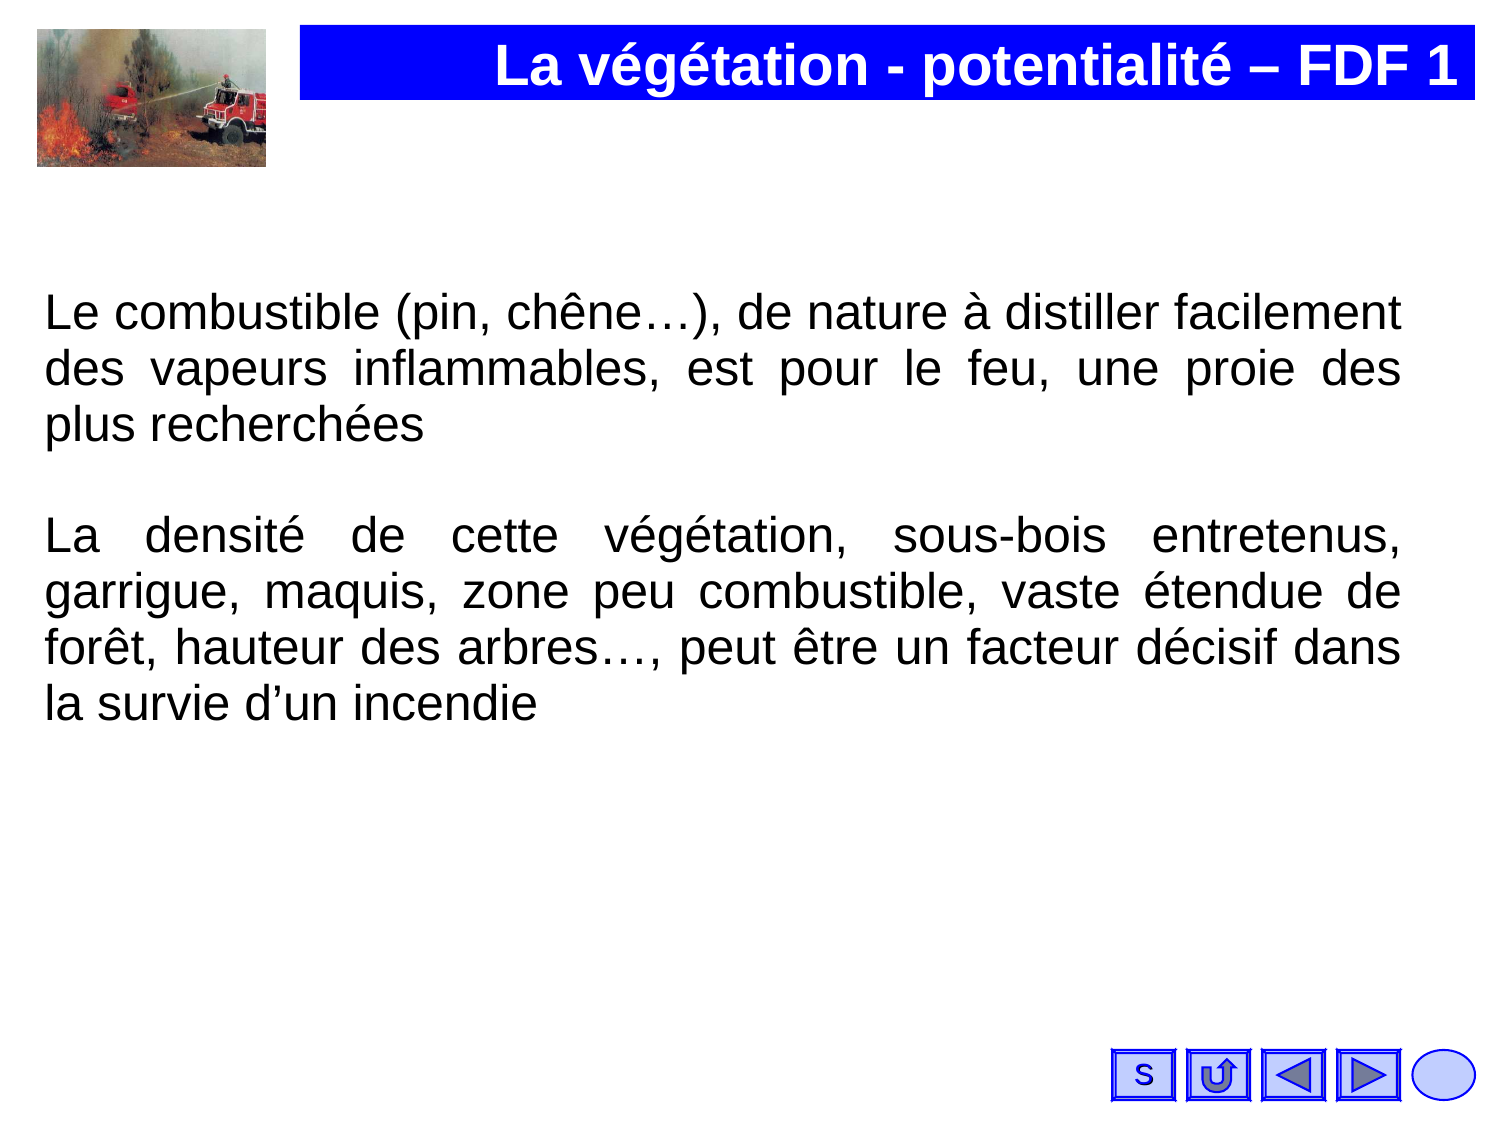

La végétation - potentialité – FDF 1
Le combustible (pin, chêne…), de nature à distiller facilement des vapeurs inflammables, est pour le feu, une proie des plus recherchées
La densité de cette végétation, sous-bois entretenus, garrigue, maquis, zone peu combustible, vaste étendue de forêt, hauteur des arbres…, peut être un facteur décisif dans la survie d’un incendie